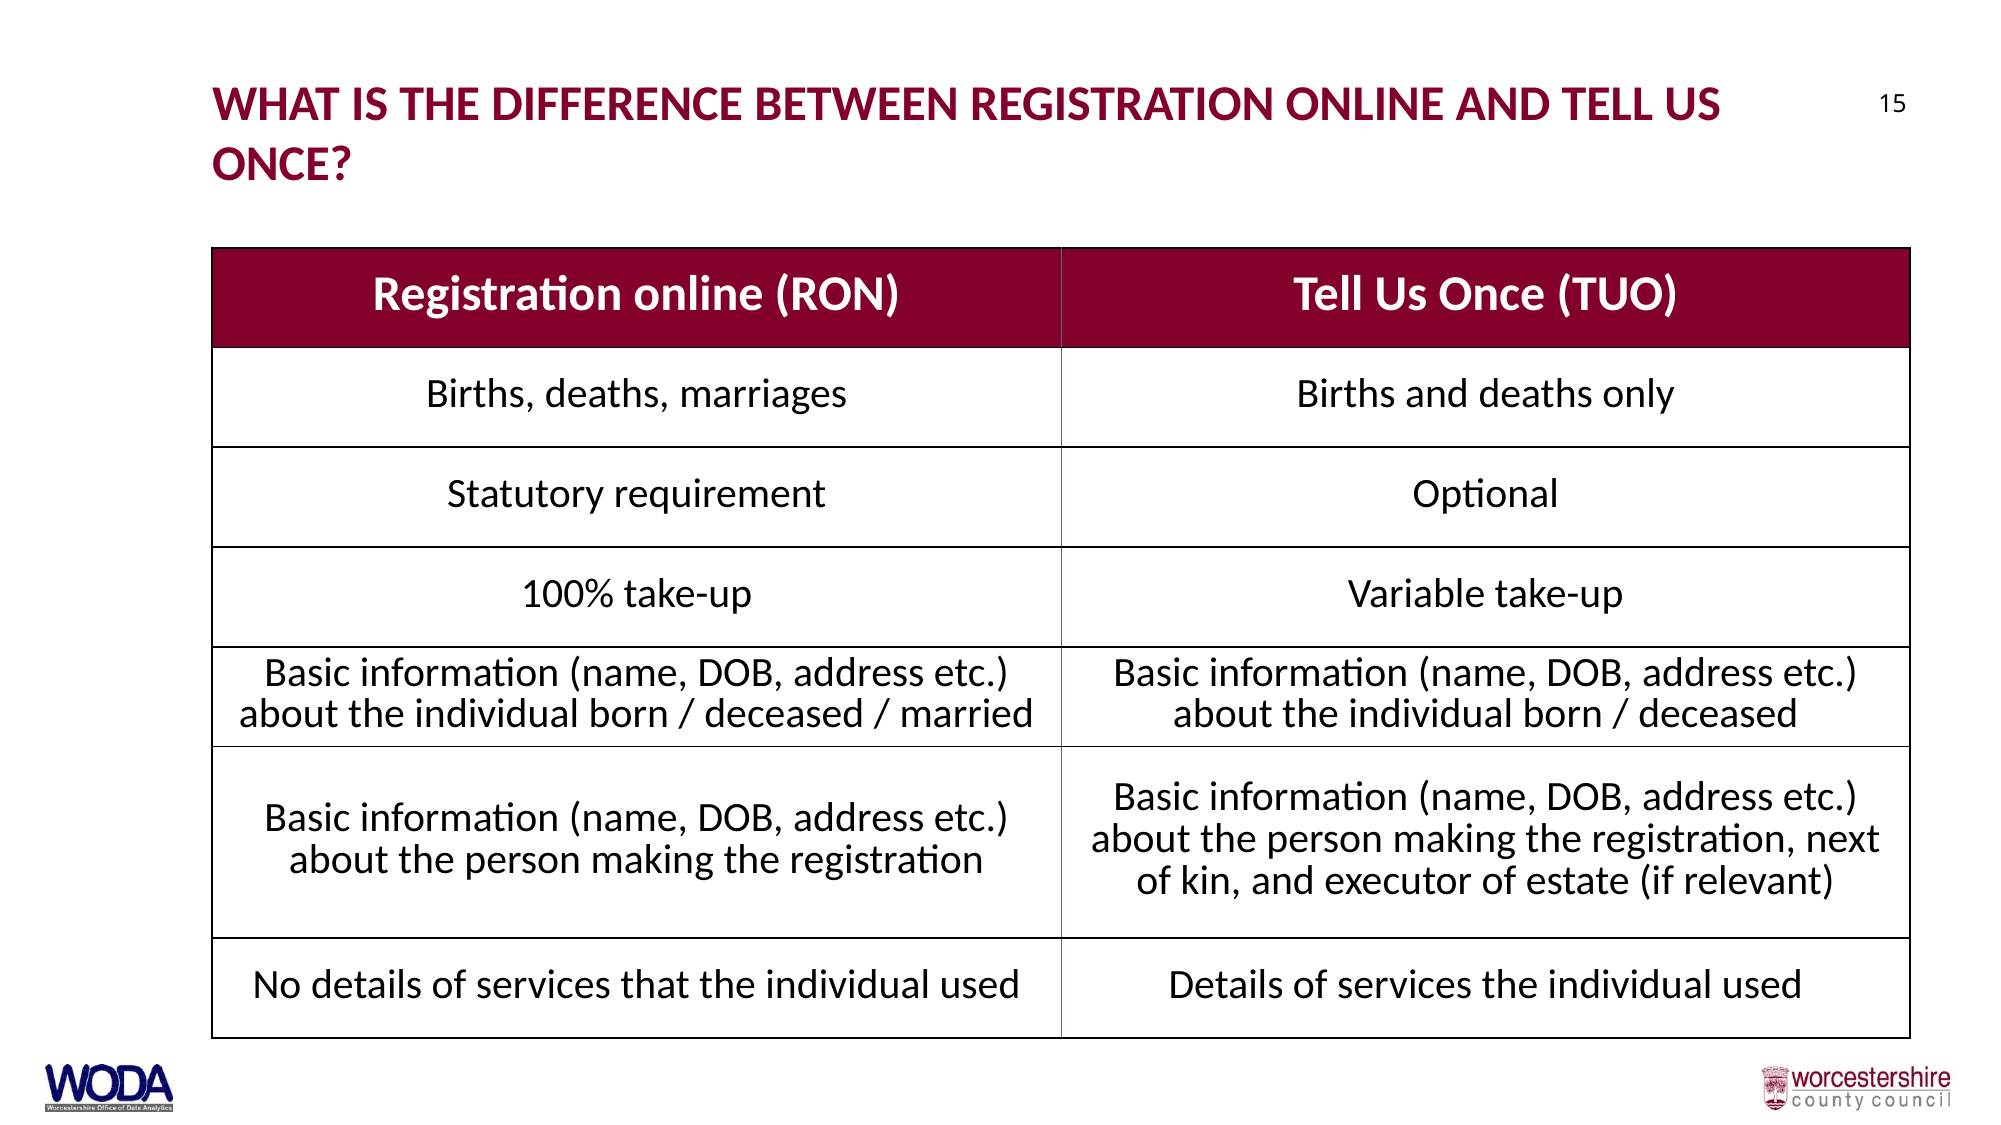

# WHAT IS THE DIFFERENCE BETWEEN REGISTRATION ONLINE AND TELL US ONCE?
| Registration online (RON) | Tell Us Once (TUO) |
| --- | --- |
| Births, deaths, marriages | Births and deaths only |
| Statutory requirement | Optional |
| 100% take-up | Variable take-up |
| Basic information (name, DOB, address etc.) about the individual born / deceased / married | Basic information (name, DOB, address etc.) about the individual born / deceased |
| Basic information (name, DOB, address etc.) about the person making the registration | Basic information (name, DOB, address etc.) about the person making the registration, next of kin, and executor of estate (if relevant) |
| No details of services that the individual used | Details of services the individual used |